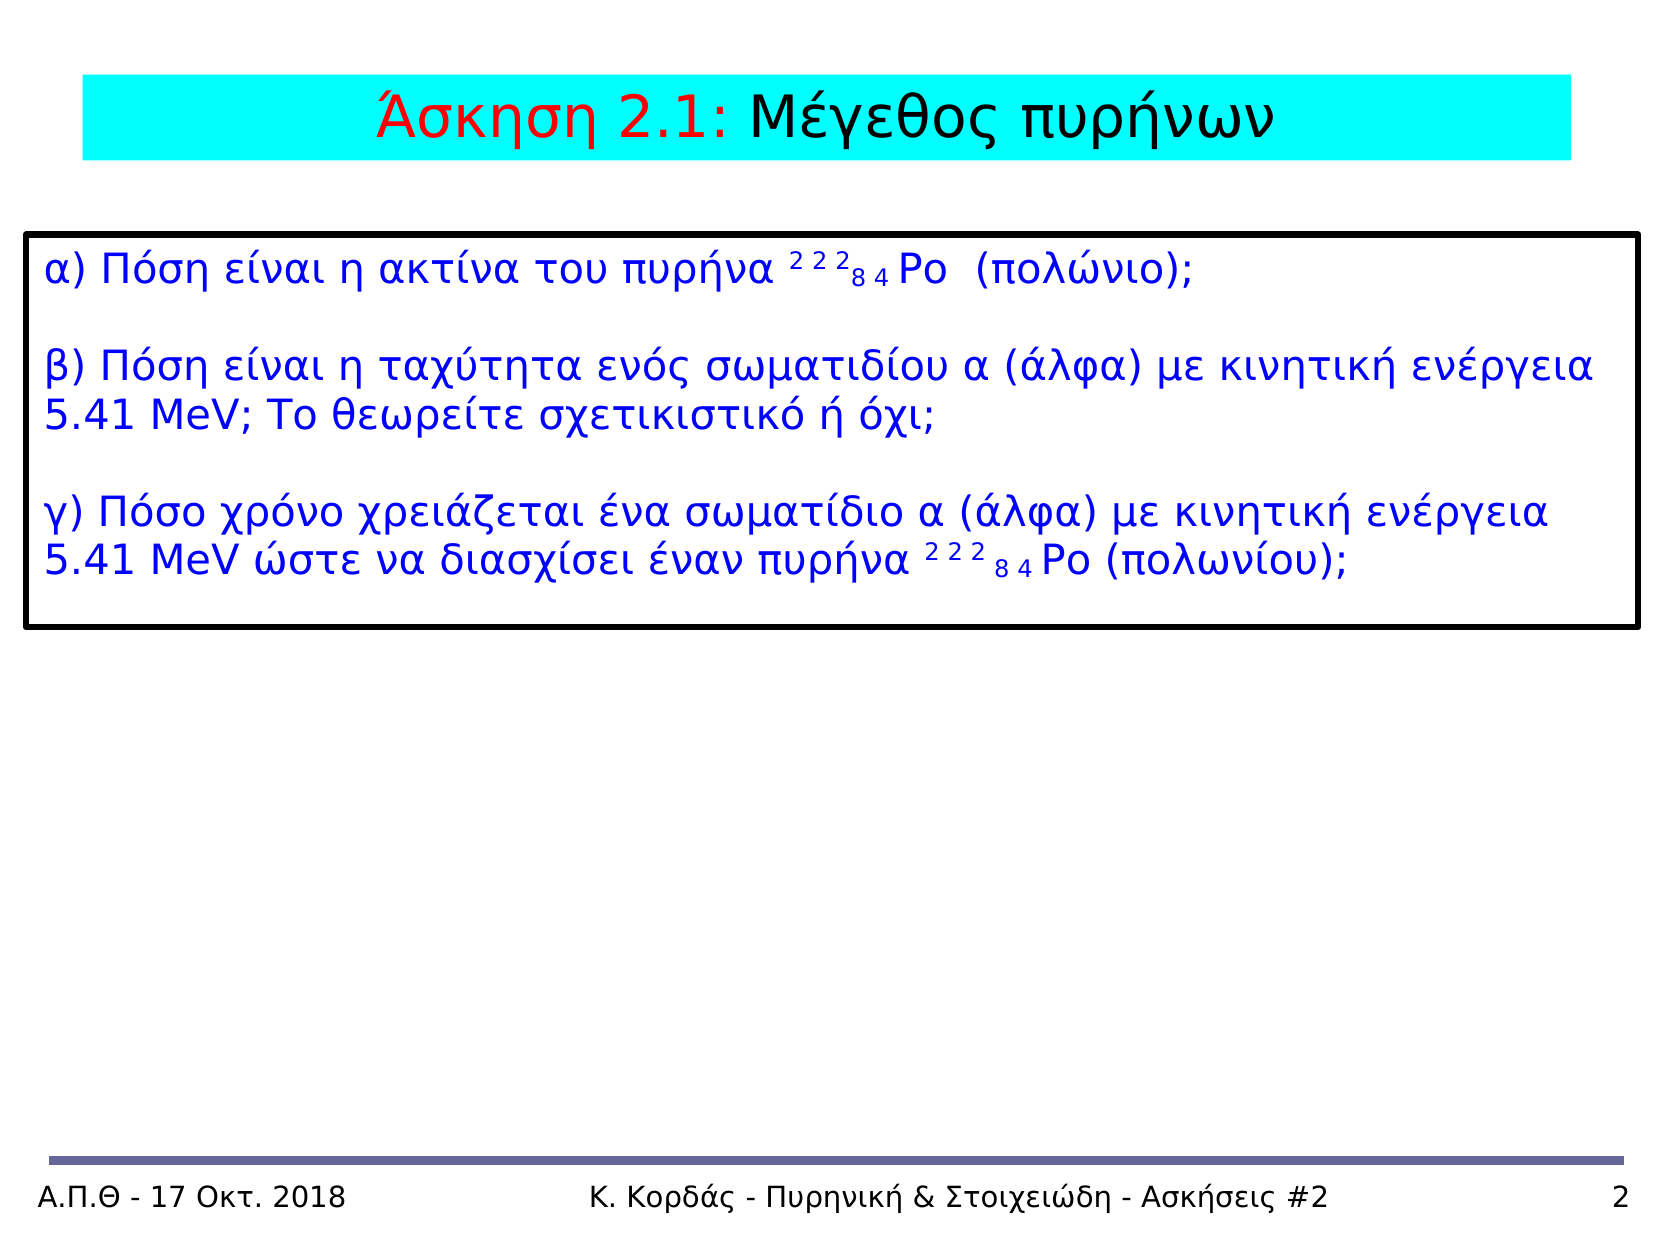

# Άσκηση 2.1: Μέγεθος πυρήνων
α) Πόση είναι η ακτίνα του πυρήνα 2 2 28 4 Po (πολώνιο);
β) Πόση είναι η ταχύτητα ενός σωματιδίου α (άλφα) με κινητική ενέργεια 5.41 MeV; Το θεωρείτε σχετικιστικό ή όχι;
γ) Πόσο χρόνο χρειάζεται ένα σωματίδιο α (άλφα) με κινητική ενέργεια 5.41 MeV ώστε να διασχίσει έναν πυρήνα 2 2 2 8 4 Po (πολωνίου);
Α.Π.Θ - 17 Οκτ. 2018
Κ. Κορδάς - Πυρηνική & Στοιχειώδη - Ασκήσεις #2
2